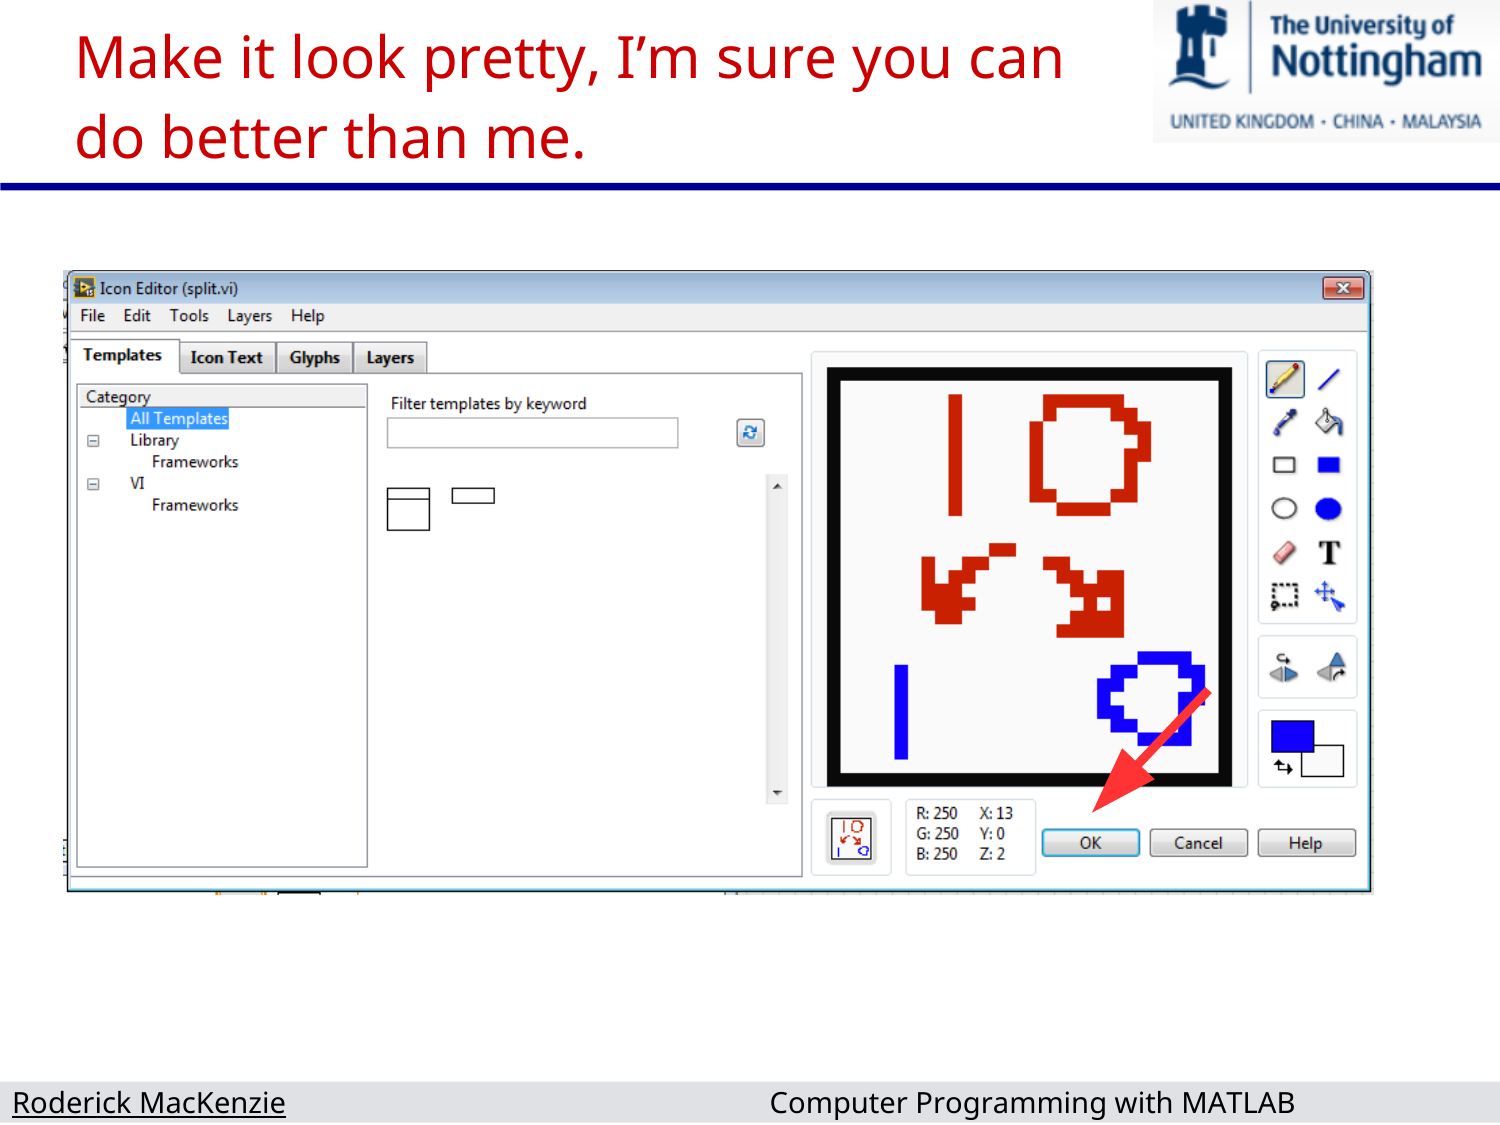

# Make it look pretty, I’m sure you can do better than me.